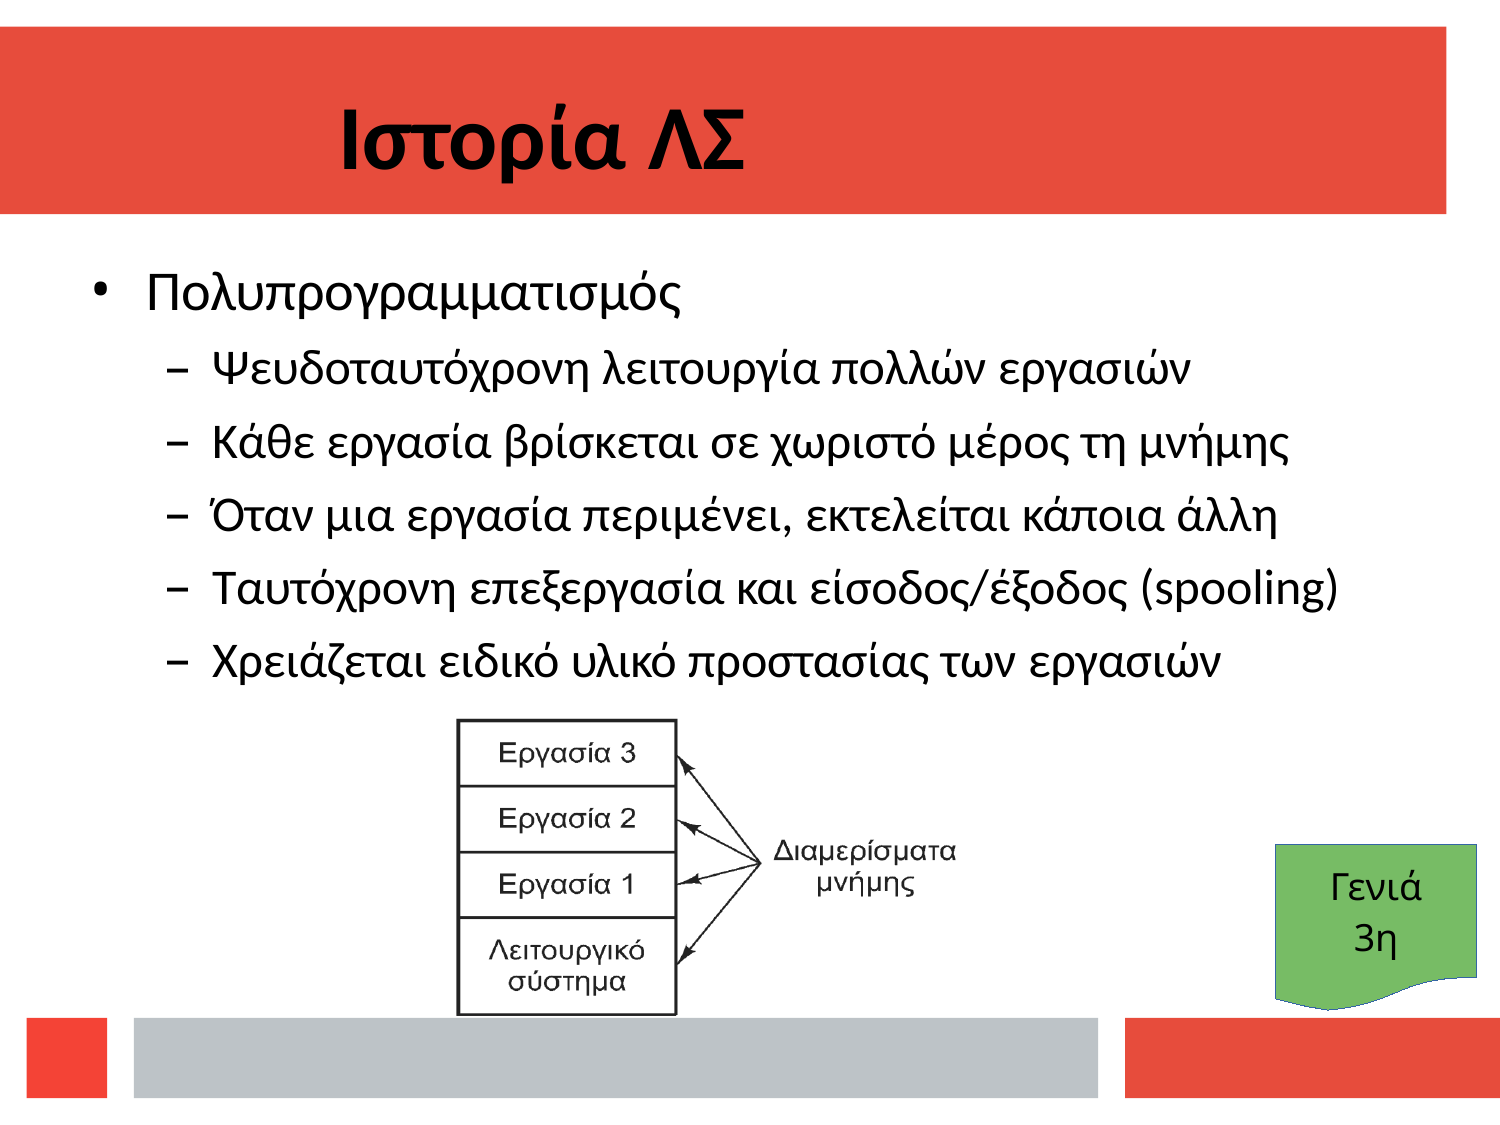

# Ιστορία ΛΣ
Πολυπρογραμματισμός
Ψευδοταυτόχρονη λειτουργία πολλών εργασιών
Κάθε εργασία βρίσκεται σε χωριστό μέρος τη μνήμης
Όταν μια εργασία περιμένει, εκτελείται κάποια άλλη
Ταυτόχρονη επεξεργασία και είσοδος/έξοδος (spooling)
Χρειάζεται ειδικό υλικό προστασίας των εργασιών
Γενιά
3η